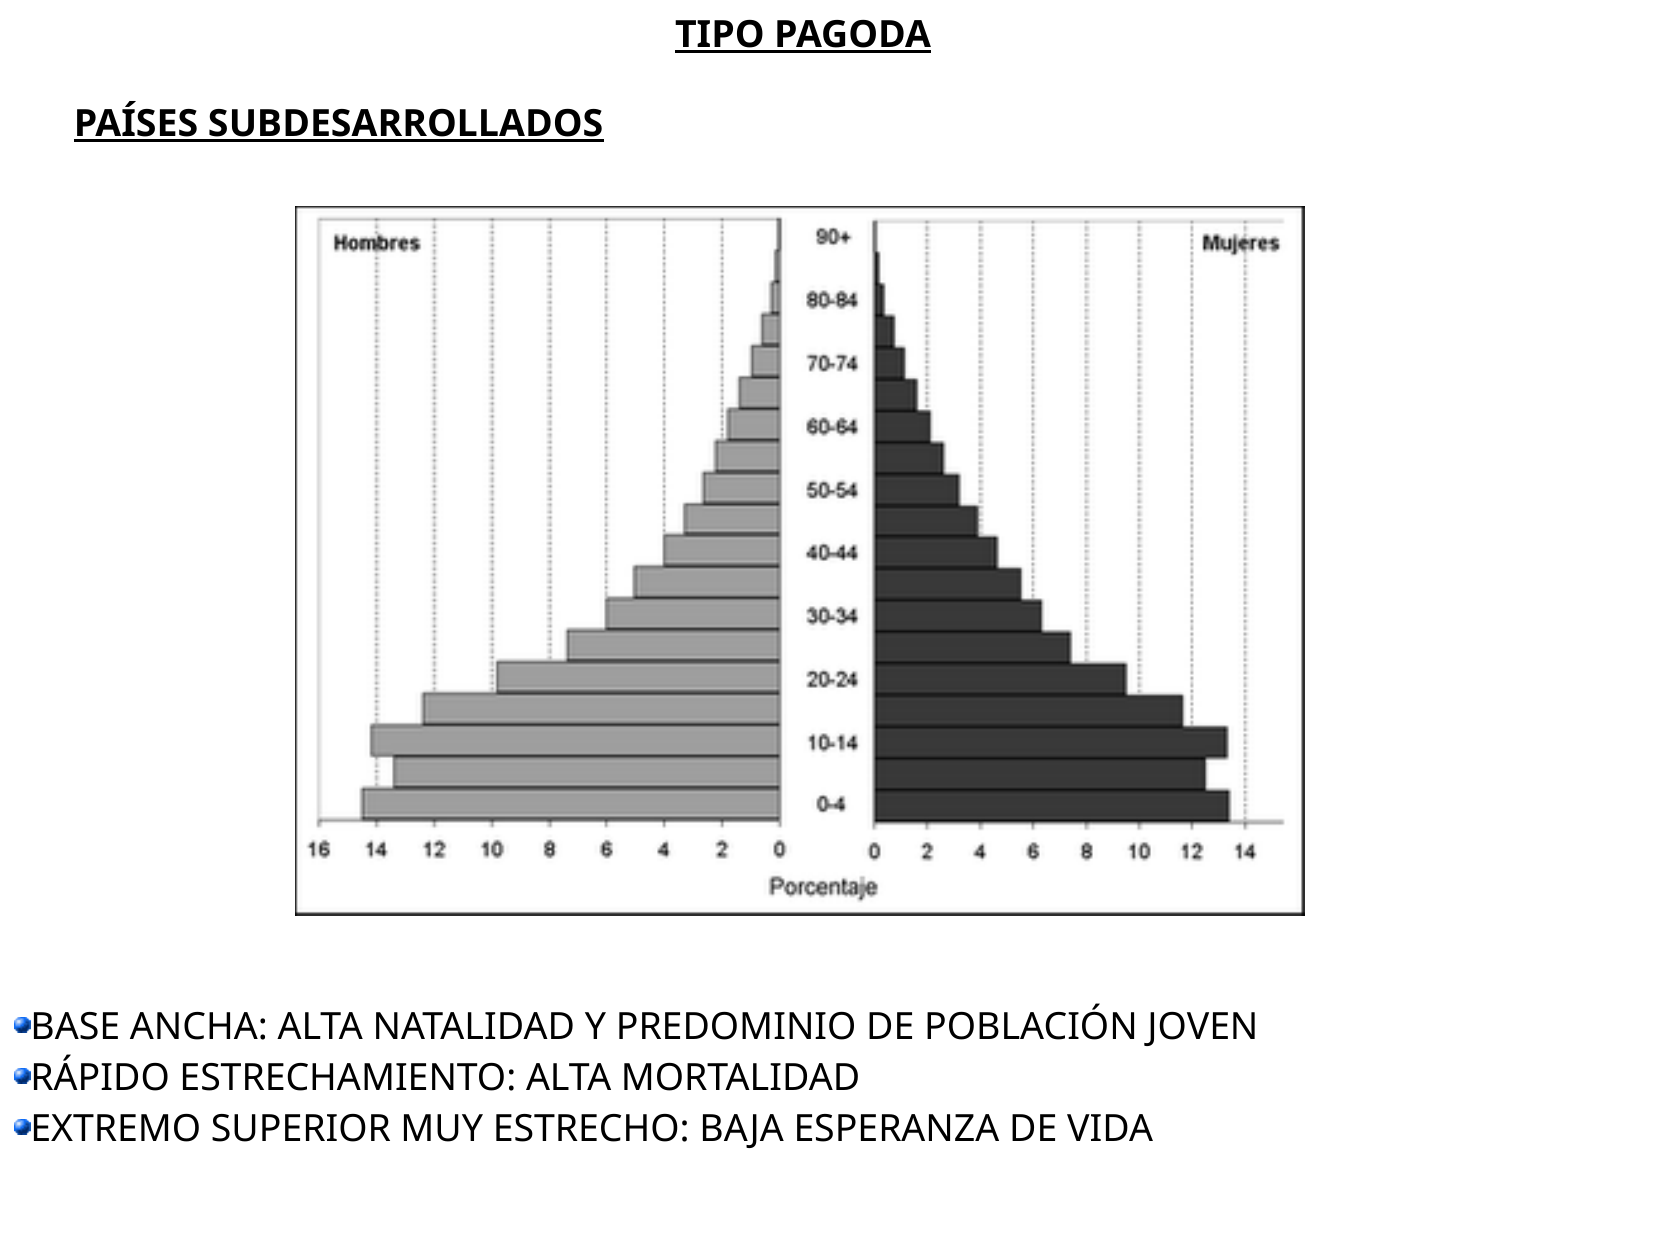

TIPO PAGODA
PAÍSES SUBDESARROLLADOS
BASE ANCHA: ALTA NATALIDAD Y PREDOMINIO DE POBLACIÓN JOVEN
RÁPIDO ESTRECHAMIENTO: ALTA MORTALIDAD
EXTREMO SUPERIOR MUY ESTRECHO: BAJA ESPERANZA DE VIDA